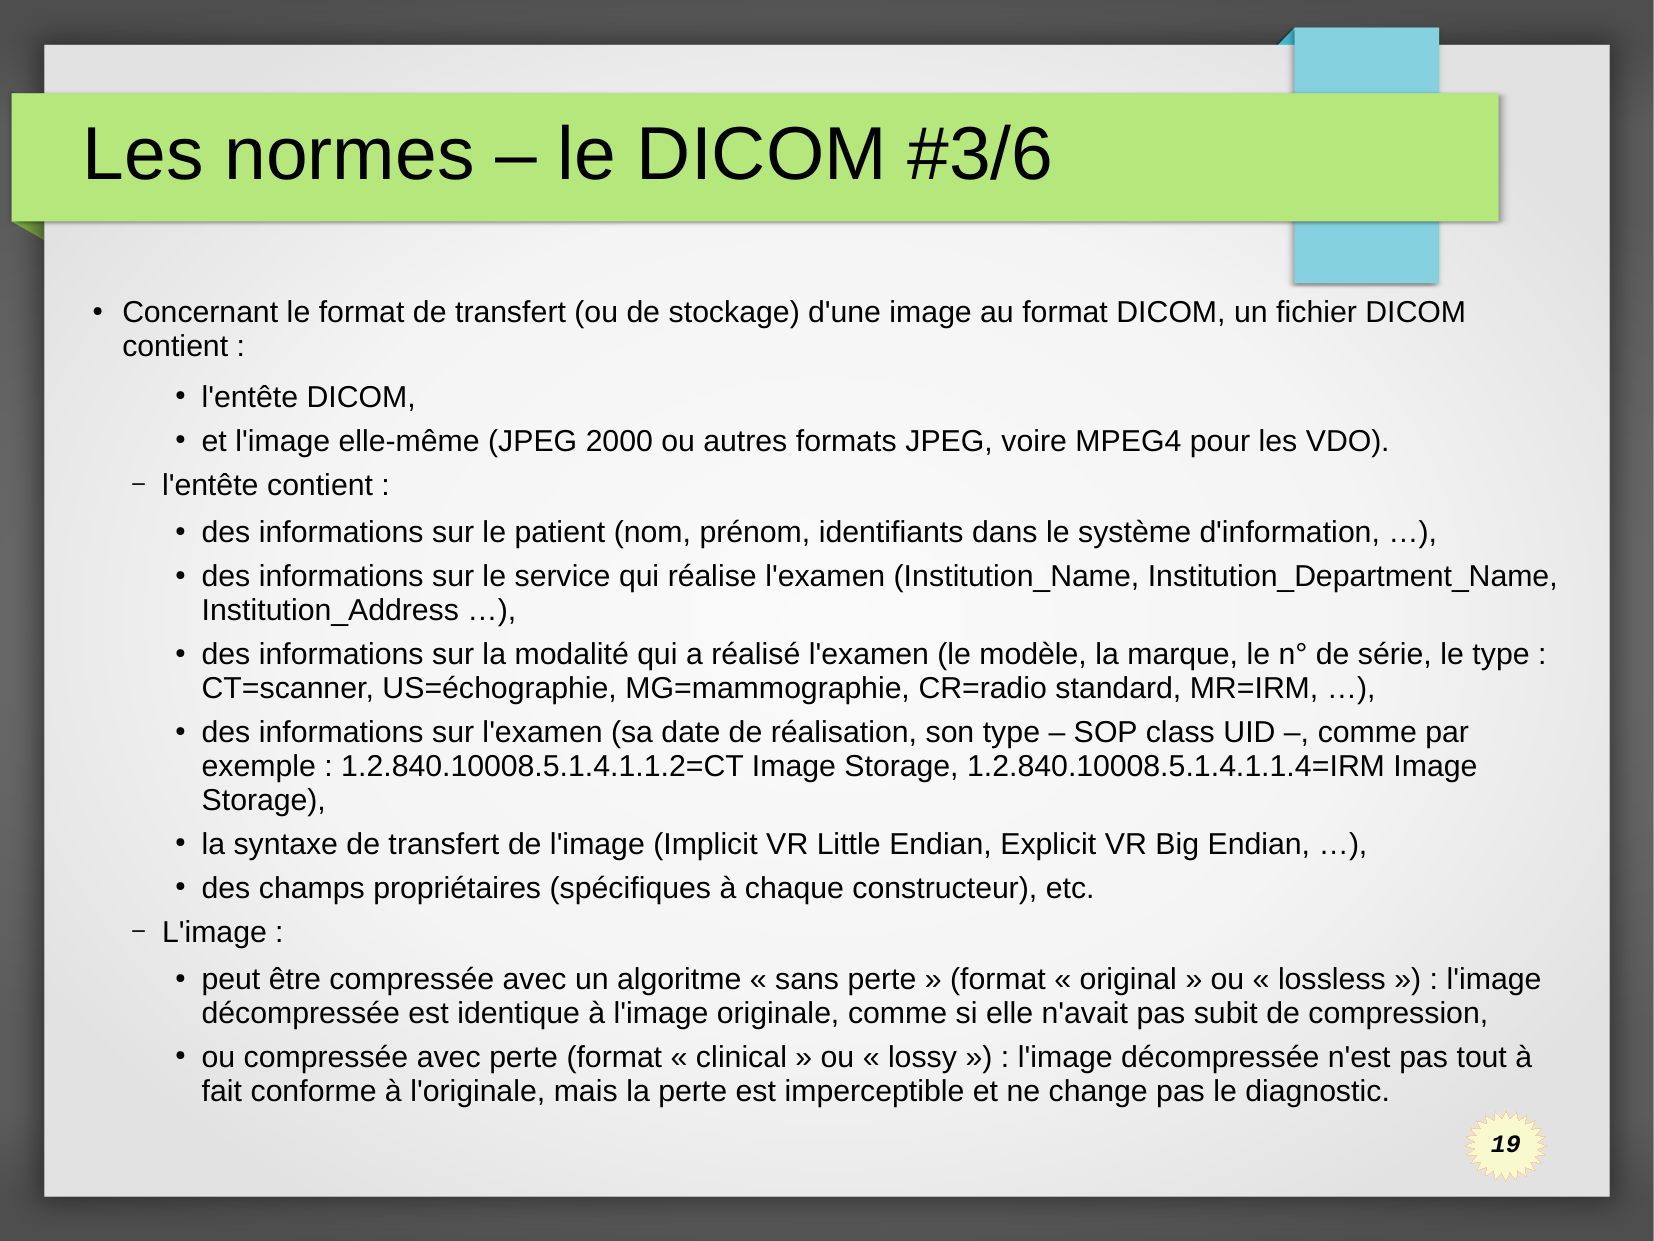

# Les normes – le DICOM #3/6
Concernant le format de transfert (ou de stockage) d'une image au format DICOM, un fichier DICOM contient :
l'entête DICOM,
et l'image elle-même (JPEG 2000 ou autres formats JPEG, voire MPEG4 pour les VDO).
l'entête contient :
des informations sur le patient (nom, prénom, identifiants dans le système d'information, …),
des informations sur le service qui réalise l'examen (Institution_Name, Institution_Department_Name, Institution_Address …),
des informations sur la modalité qui a réalisé l'examen (le modèle, la marque, le n° de série, le type : CT=scanner, US=échographie, MG=mammographie, CR=radio standard, MR=IRM, …),
des informations sur l'examen (sa date de réalisation, son type – SOP class UID –, comme par exemple : 1.2.840.10008.5.1.4.1.1.2=CT Image Storage, 1.2.840.10008.5.1.4.1.1.4=IRM Image Storage),
la syntaxe de transfert de l'image (Implicit VR Little Endian, Explicit VR Big Endian, …),
des champs propriétaires (spécifiques à chaque constructeur), etc.
L'image :
peut être compressée avec un algoritme « sans perte » (format « original » ou « lossless ») : l'image décompressée est identique à l'image originale, comme si elle n'avait pas subit de compression,
ou compressée avec perte (format « clinical » ou « lossy ») : l'image décompressée n'est pas tout à fait conforme à l'originale, mais la perte est imperceptible et ne change pas le diagnostic.